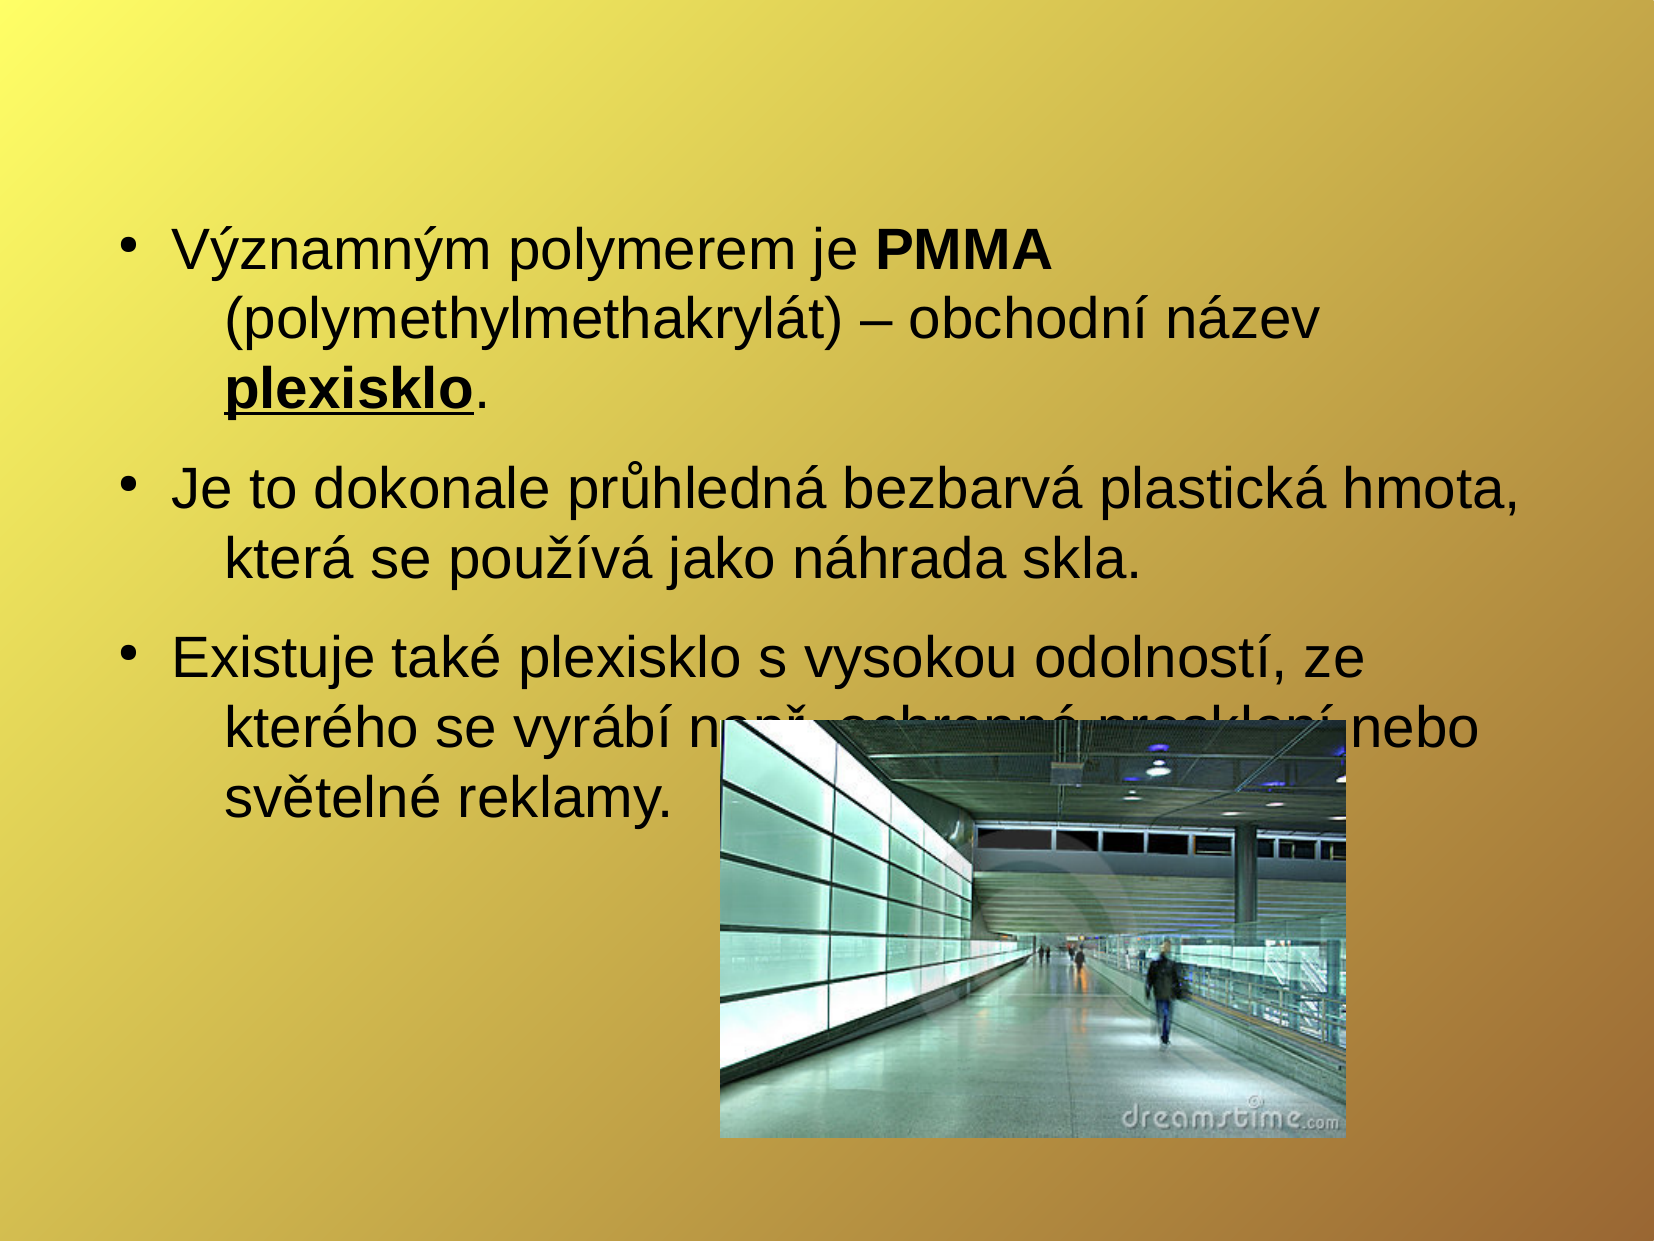

# Významným polymerem je PMMA (polymethylmethakrylát) – obchodní název plexisklo.
Je to dokonale průhledná bezbarvá plastická hmota, která se používá jako náhrada skla.
Existuje také plexisklo s vysokou odolností, ze kterého se vyrábí např. ochranné prosklení nebo světelné reklamy.